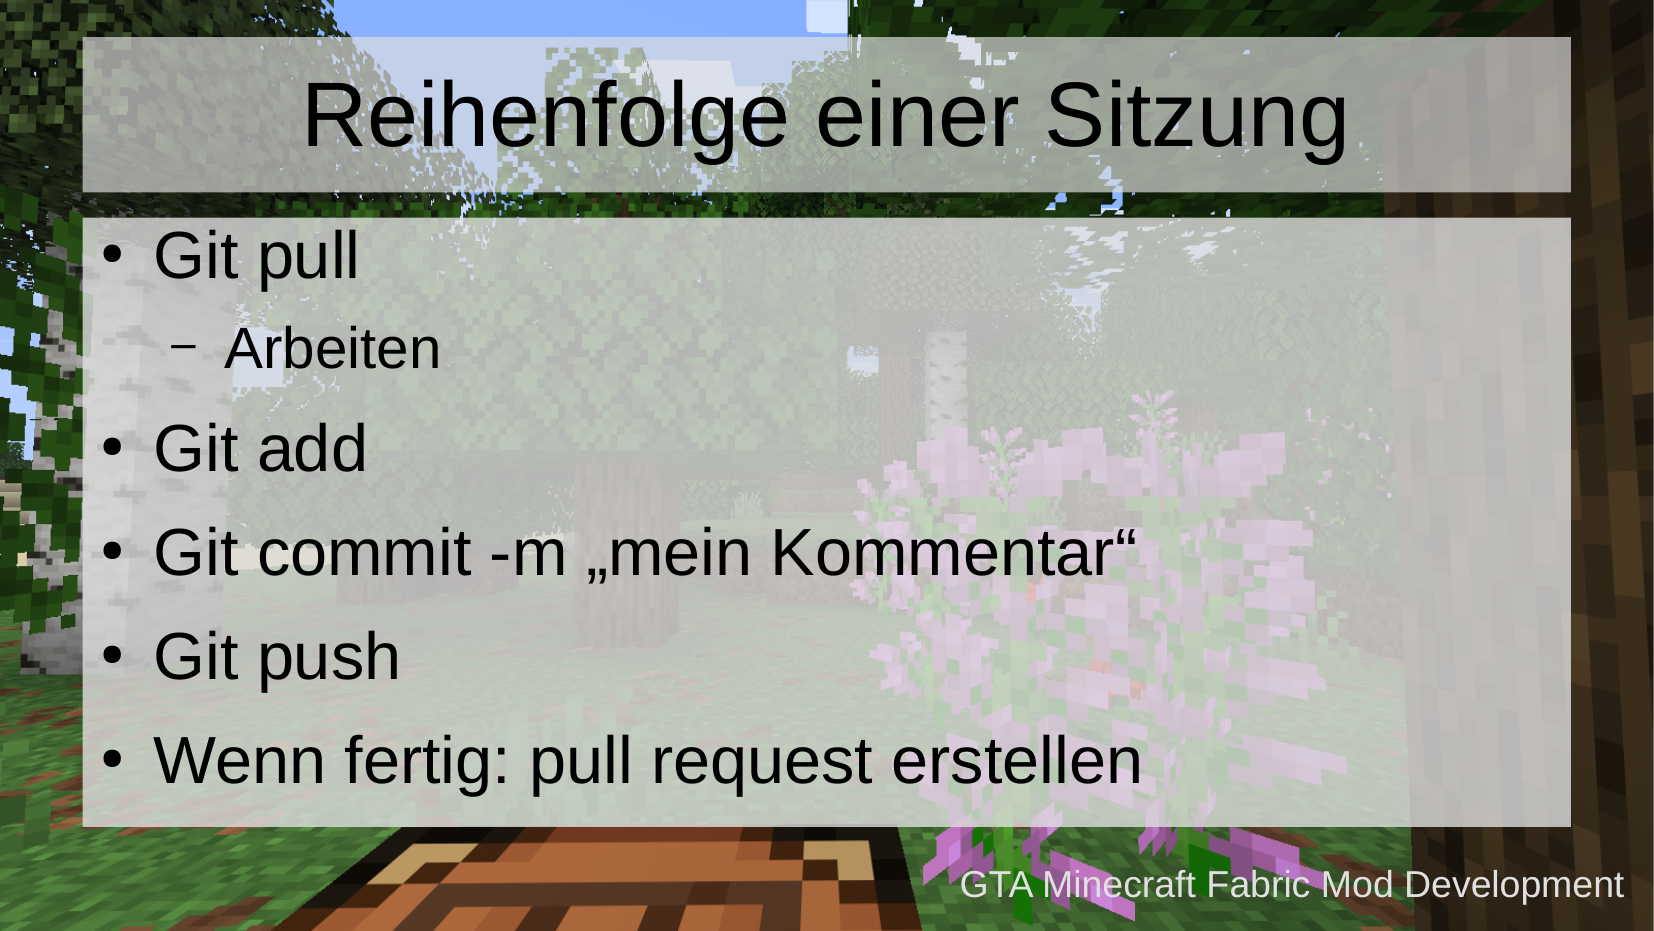

# Reihenfolge einer Sitzung
Git pull
Arbeiten
Git add
Git commit -m „mein Kommentar“
Git push
Wenn fertig: pull request erstellen